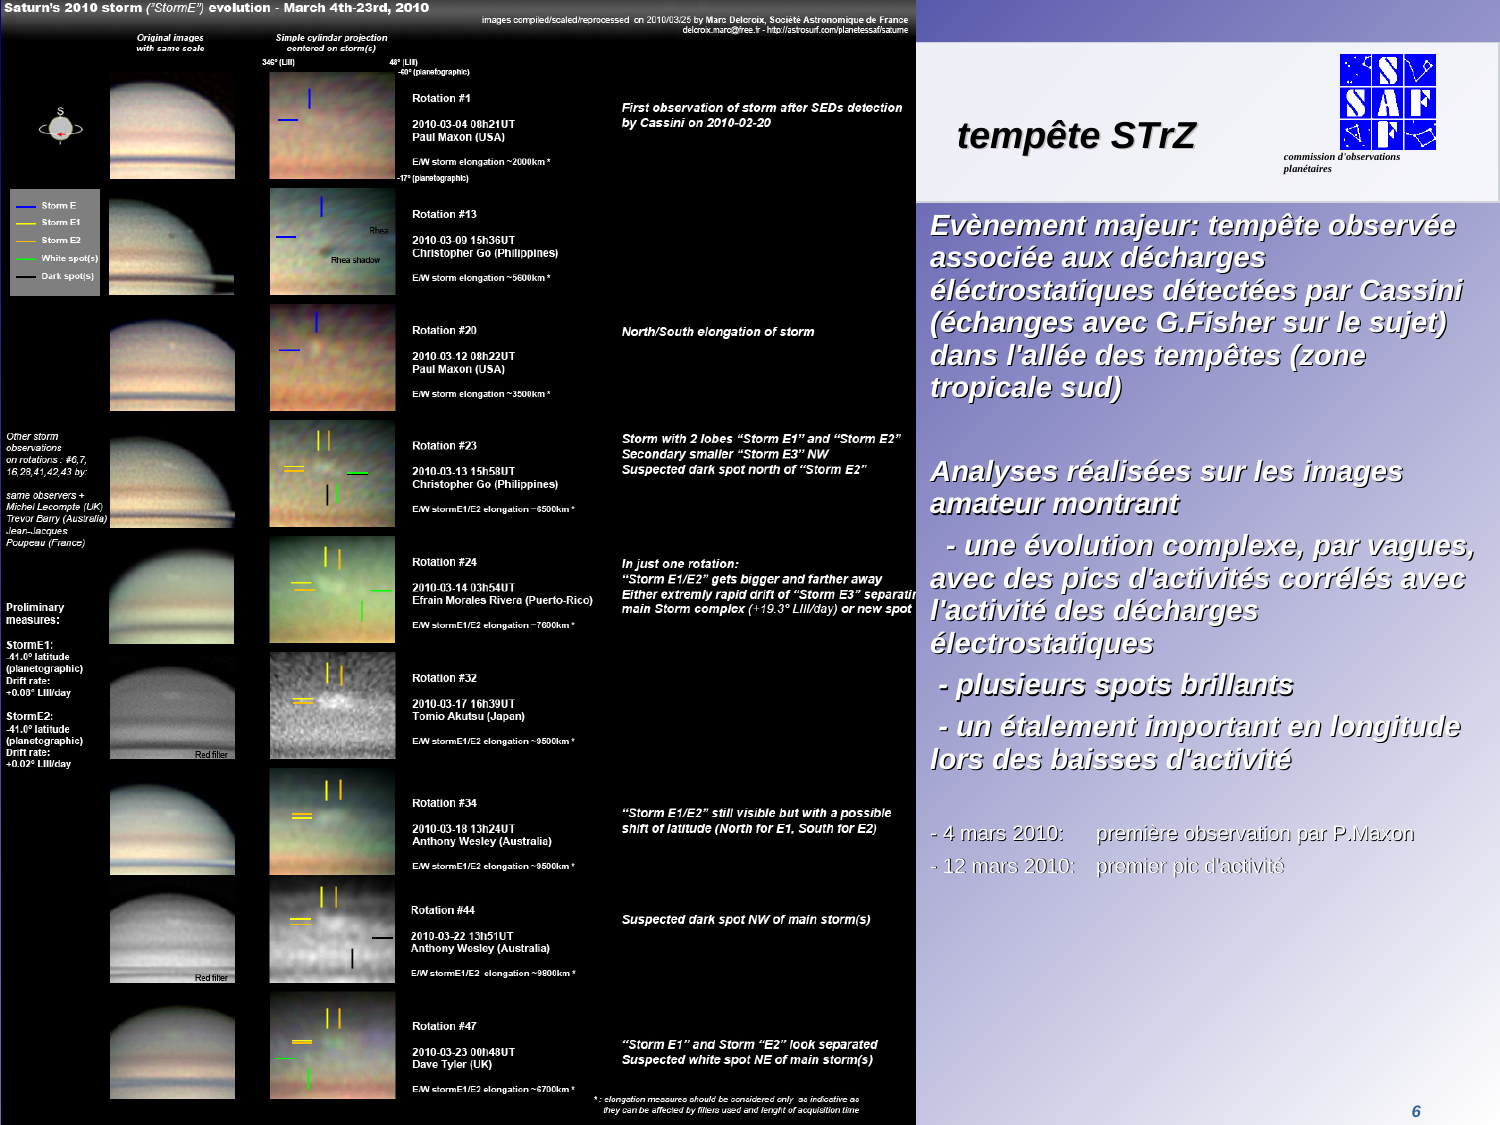

Commission d’observations planétaires
					 tempête STrZ
Evènement majeur: tempête observée associée aux décharges éléctrostatiques détectées par Cassini (échanges avec G.Fisher sur le sujet) dans l'allée des tempêtes (zone tropicale sud)
Analyses réalisées sur les images amateur montrant
	- une évolution complexe, par vagues, avec des pics d'activités corrélés avec l'activité des décharges électrostatiques
 - plusieurs spots brillants
 - un étalement important en longitude lors des baisses d'activité
- 4 mars 2010:	première observation par P.Maxon
- 12 mars 2010: 	premier pic d'activité
6